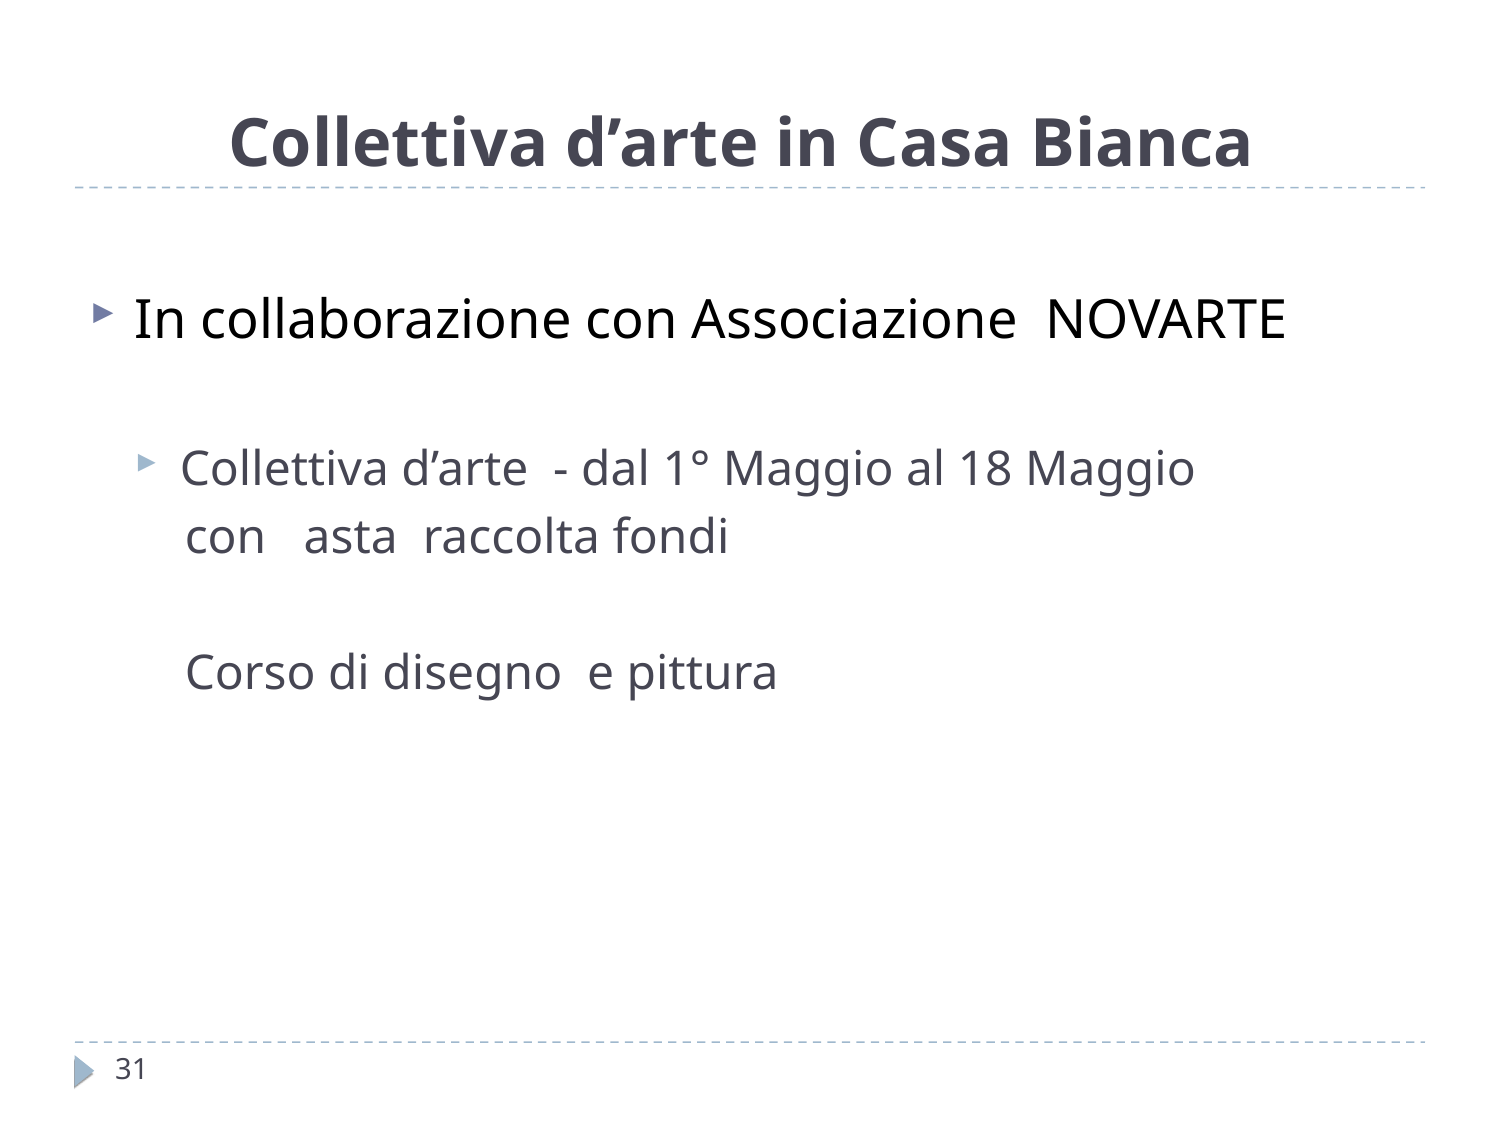

# Collettiva d’arte in Casa Bianca
In collaborazione con Associazione NOVARTE
Collettiva d’arte - dal 1° Maggio al 18 Maggio
 con asta raccolta fondi
 Corso di disegno e pittura